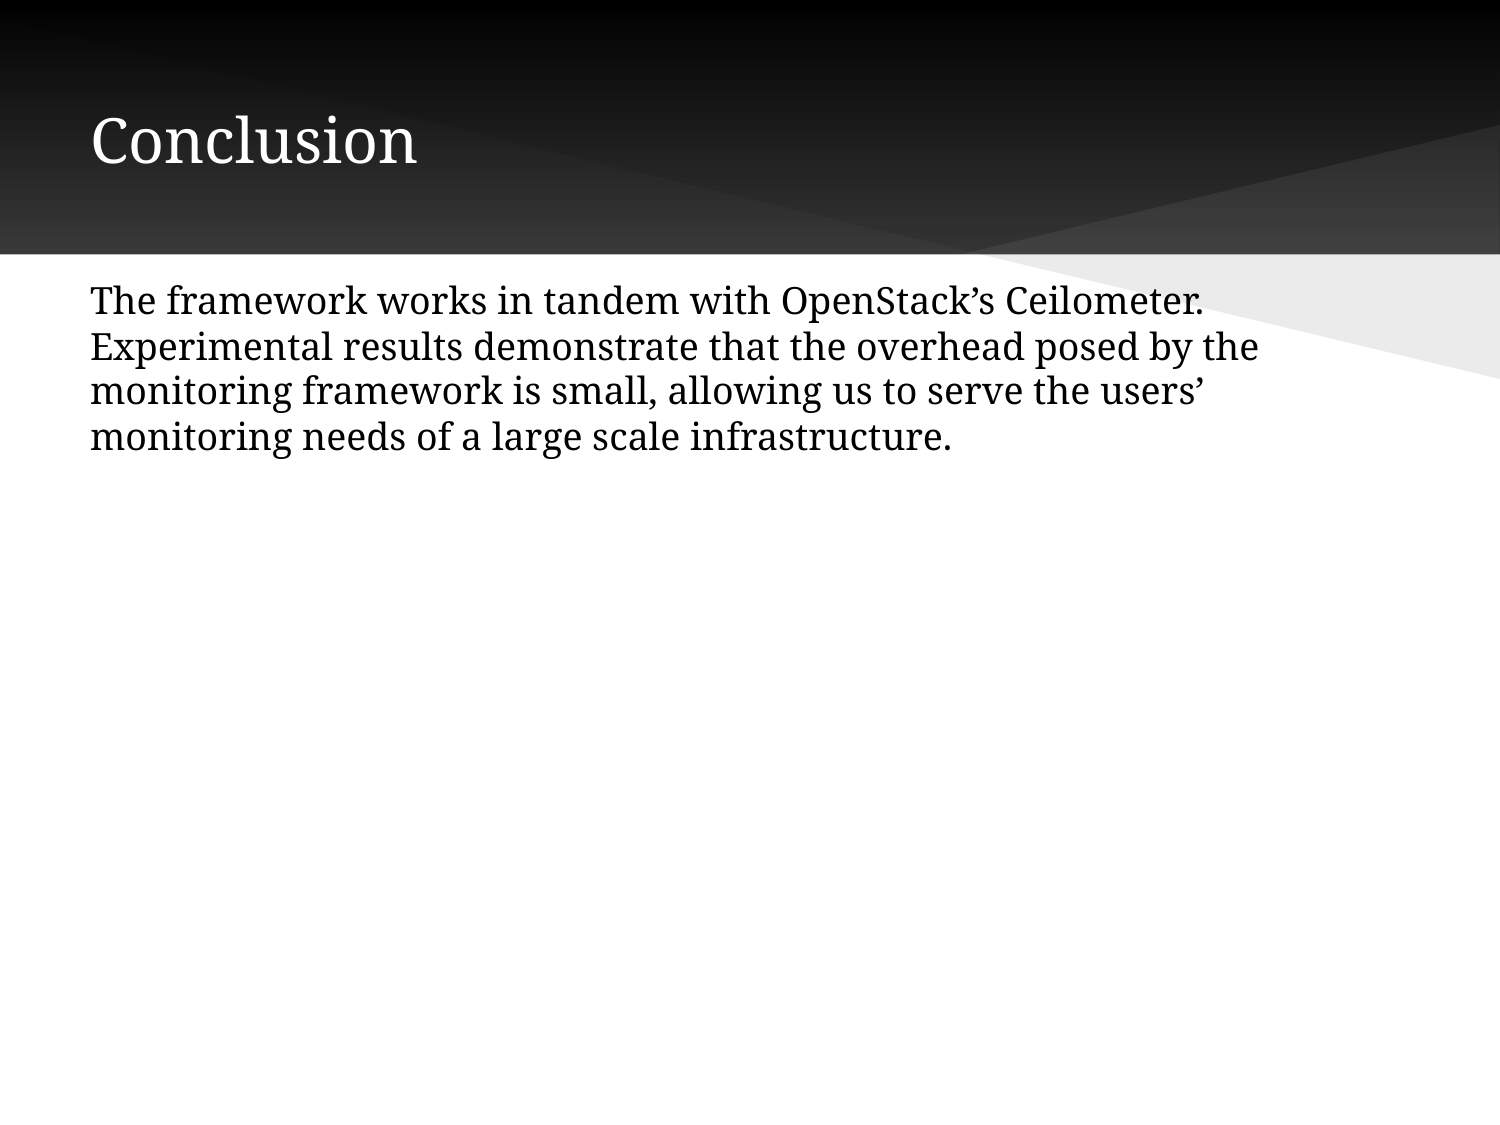

Conclusion
# The framework works in tandem with OpenStack’s Ceilometer.
Experimental results demonstrate that the overhead posed by the monitoring framework is small, allowing us to serve the users’ monitoring needs of a large scale infrastructure.